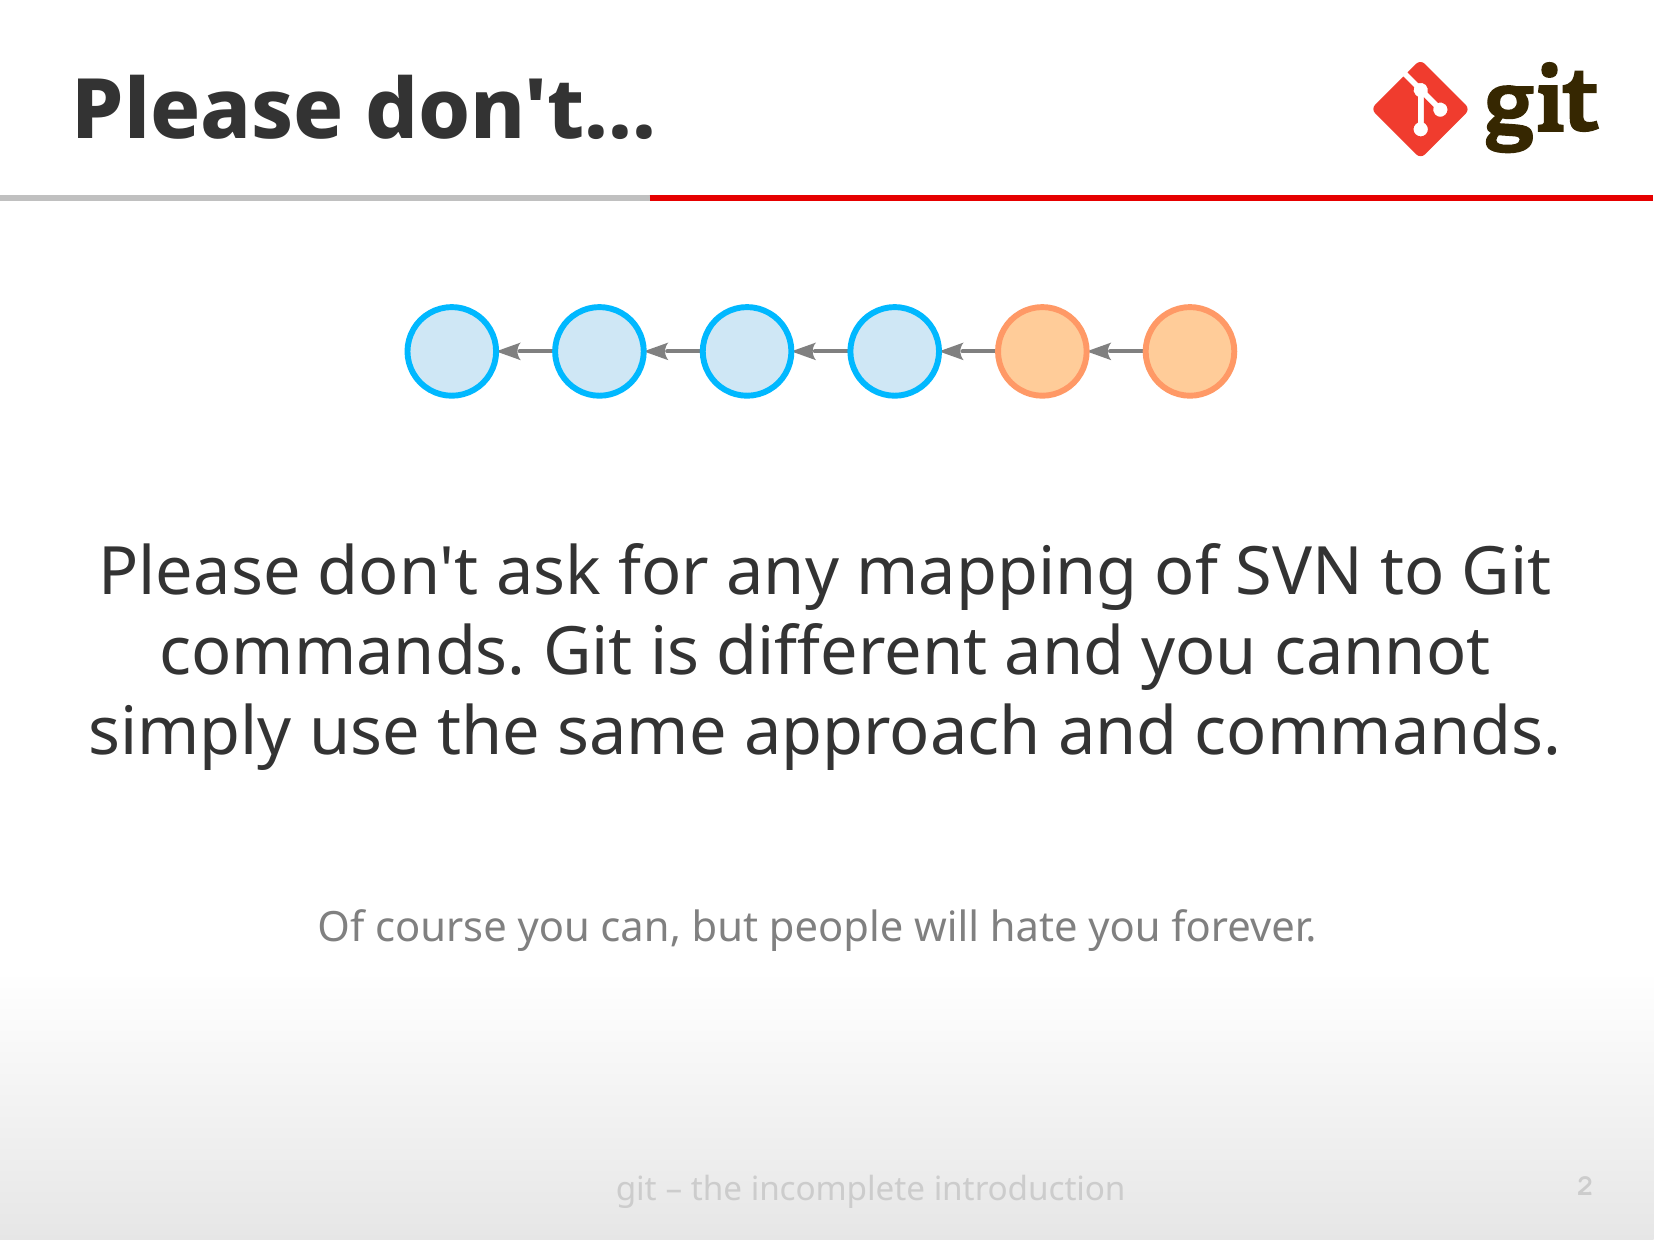

# Please don't...
Please don't ask for any mapping of SVN to Git commands. Git is different and you cannot simply use the same approach and commands.
Of course you can, but people will hate you forever.
2